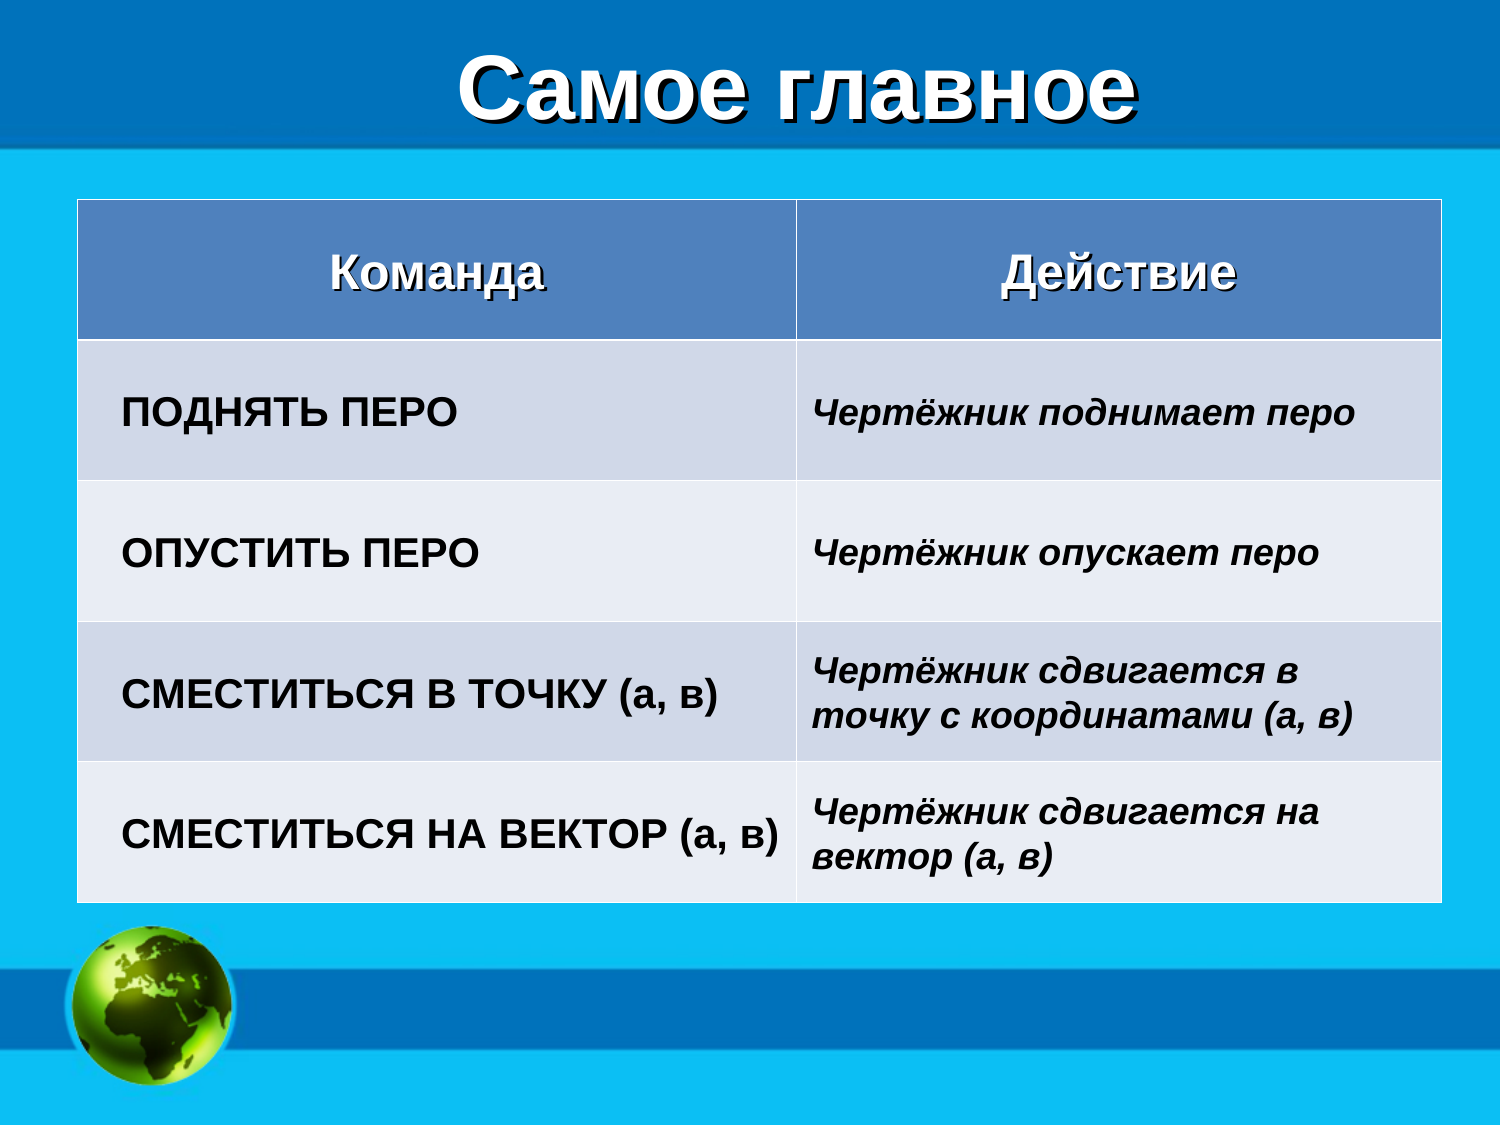

# Самое главное
| Команда | Действие |
| --- | --- |
| ПОДНЯТЬ ПЕРО | Чертёжник поднимает перо |
| ОПУСТИТЬ ПЕРО | Чертёжник опускает перо |
| СМЕСТИТЬСЯ В ТОЧКУ (а, в) | Чертёжник сдвигается в точку с координатами (а, в) |
| СМЕСТИТЬСЯ НА ВЕКТОР (а, в) | Чертёжник сдвигается на вектор (а, в) |